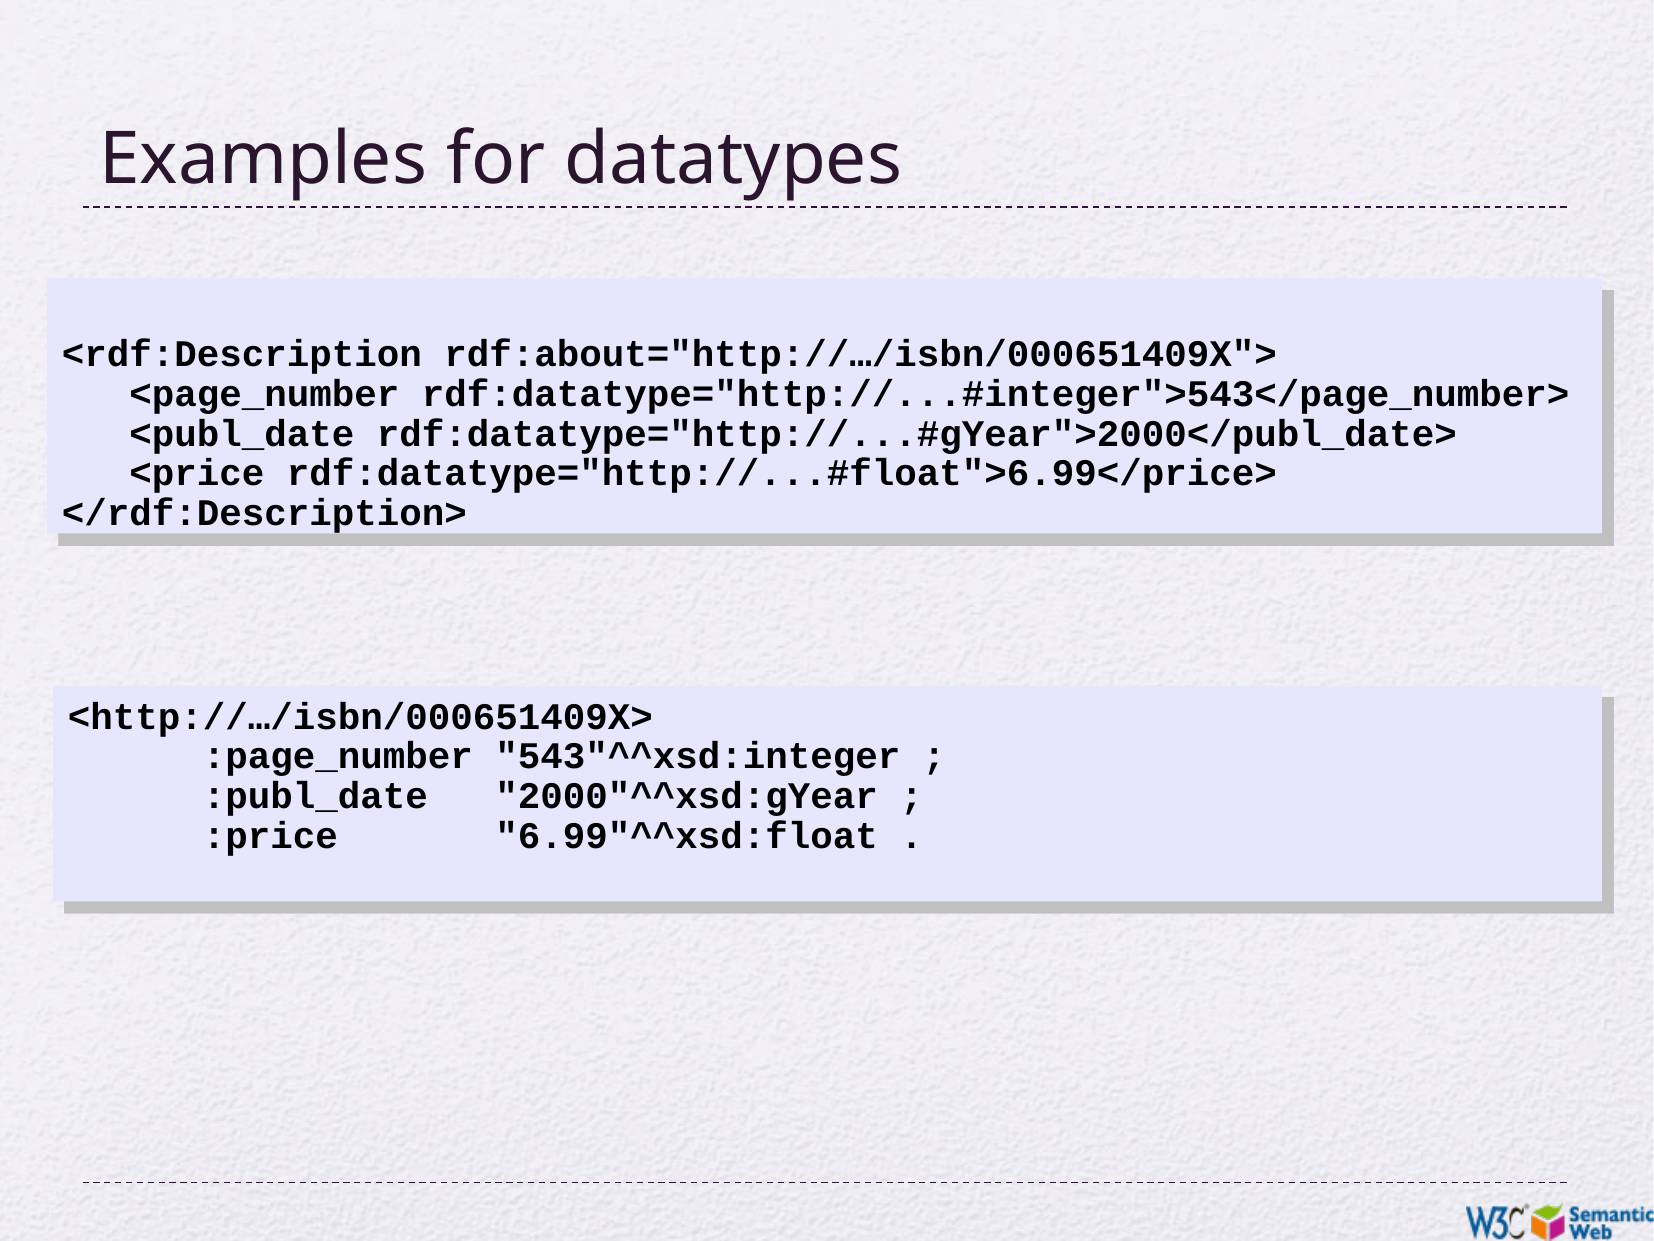

# Examples for datatypes
<rdf:Description rdf:about="http://…/isbn/000651409X">
 <page_number rdf:datatype="http://...#integer">543</page_number>
 <publ_date rdf:datatype="http://...#gYear">2000</publ_date>
 <price rdf:datatype="http://...#float">6.99</price>
</rdf:Description>
<http://…/isbn/000651409X>
 :page_number "543"^^xsd:integer ;
 :publ_date "2000"^^xsd:gYear ;
 :price "6.99"^^xsd:float .